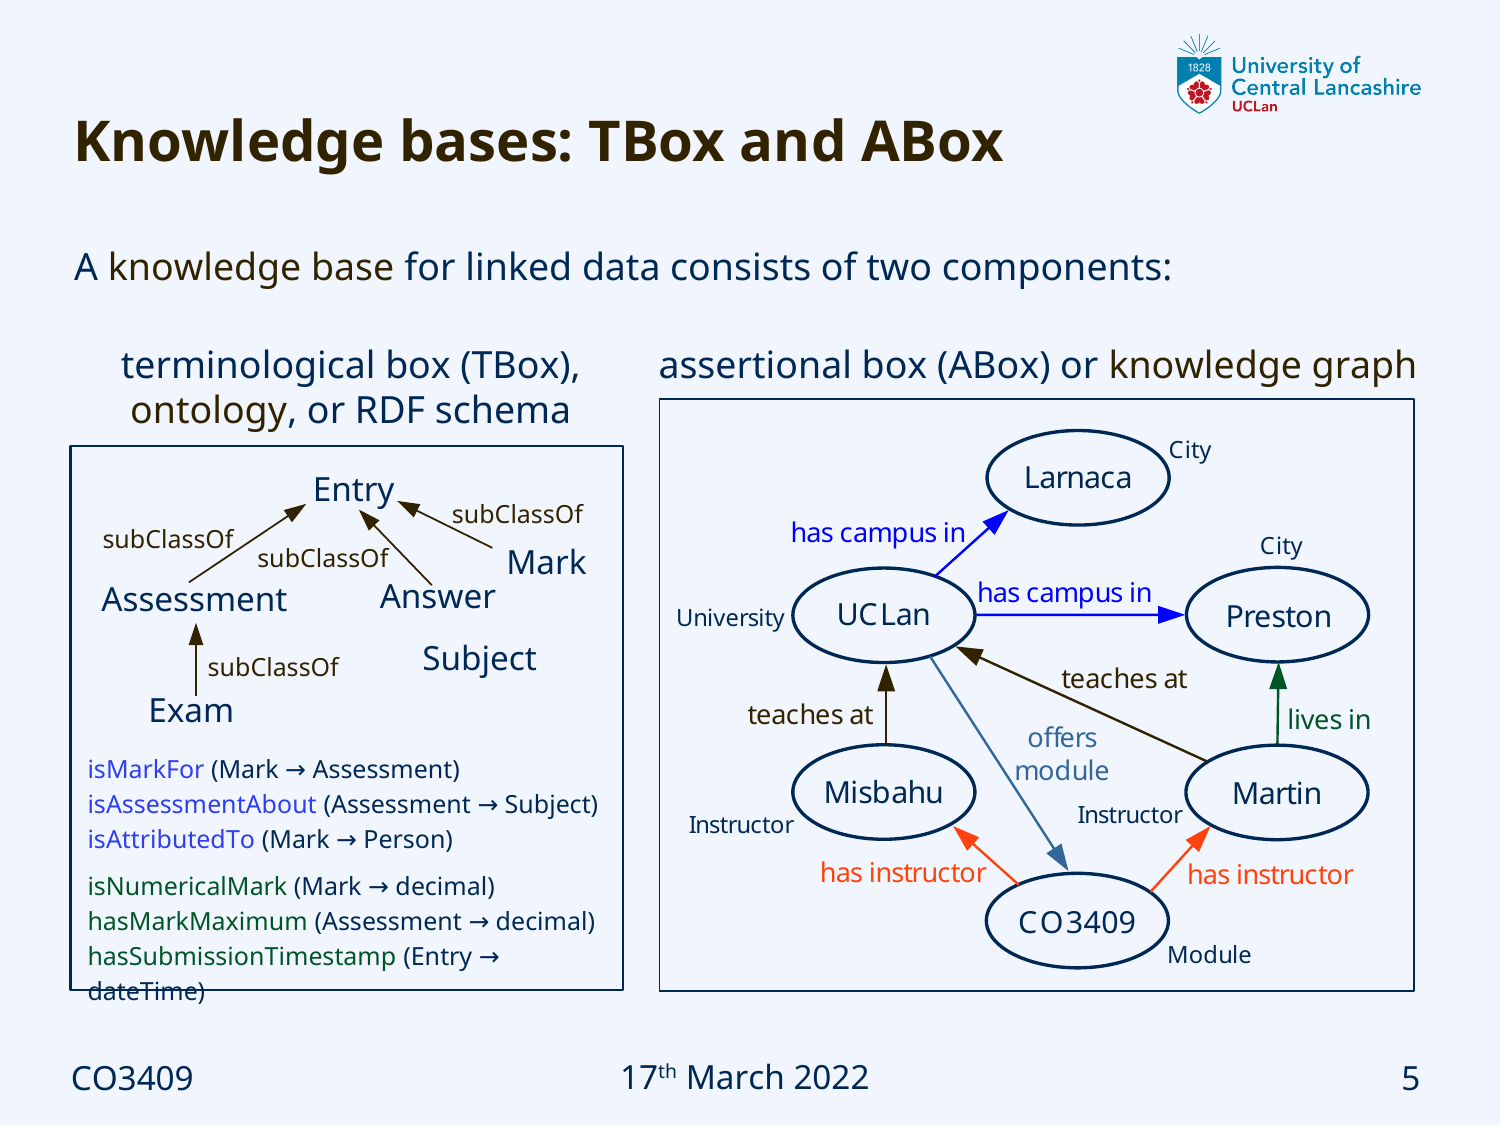

# Knowledge bases: TBox and ABox
A knowledge base for linked data consists of two components:
terminological box (TBox),
ontology, or RDF schema
assertional box (ABox) or knowledge graph
Entry
subClassOf
subClassOf
Mark
subClassOf
Answer
Assessment
Subject
subClassOf
Exam
isMarkFor (Mark → Assessment)
isAssessmentAbout (Assessment → Subject)
isAttributedTo (Mark → Person)
isNumericalMark (Mark → decimal)
hasMarkMaximum (Assessment → decimal)
hasSubmissionTimestamp (Entry → dateTime)